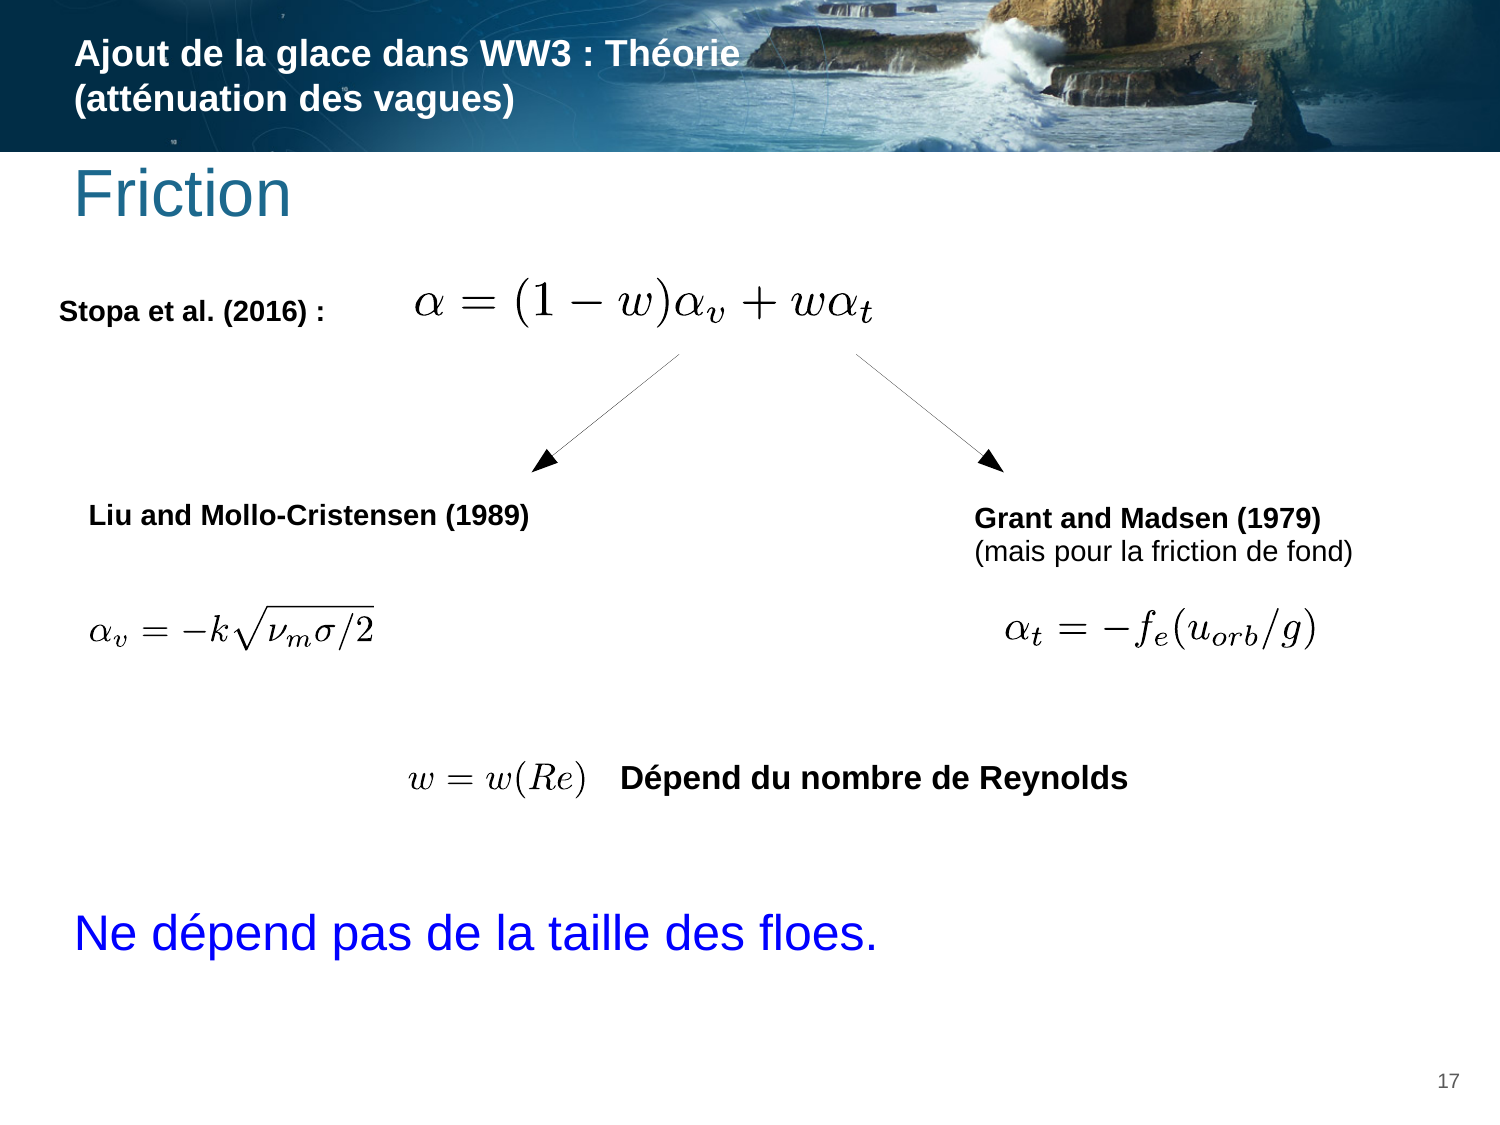

Ajout de la glace dans WW3 : Théorie
(atténuation des vagues)
# Friction
Stopa et al. (2016) :
Liu and Mollo-Cristensen (1989)
Grant and Madsen (1979)
(mais pour la friction de fond)
L
Dépend du nombre de Reynolds
La
Ne dépend pas de la taille des floes.
17